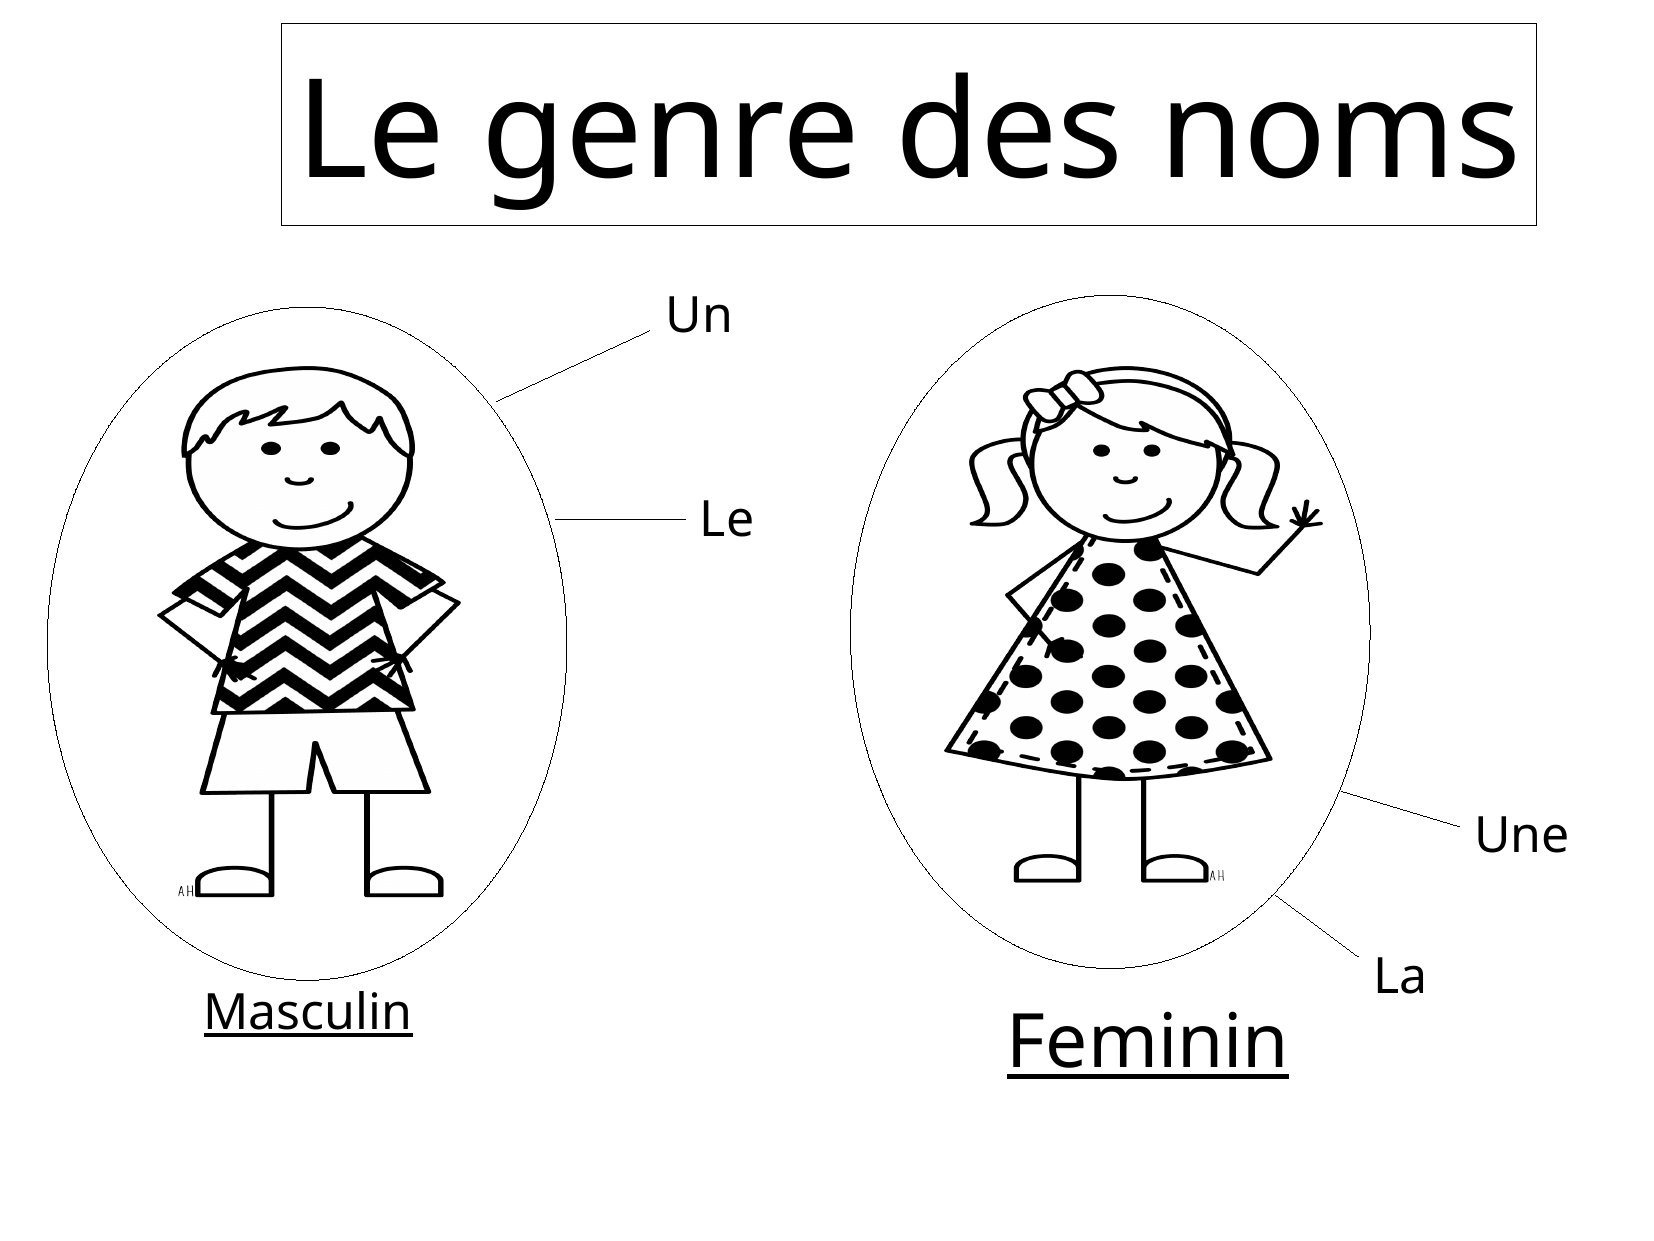

Le genre des noms
Un
Le
Une
La
Masculin
Feminin